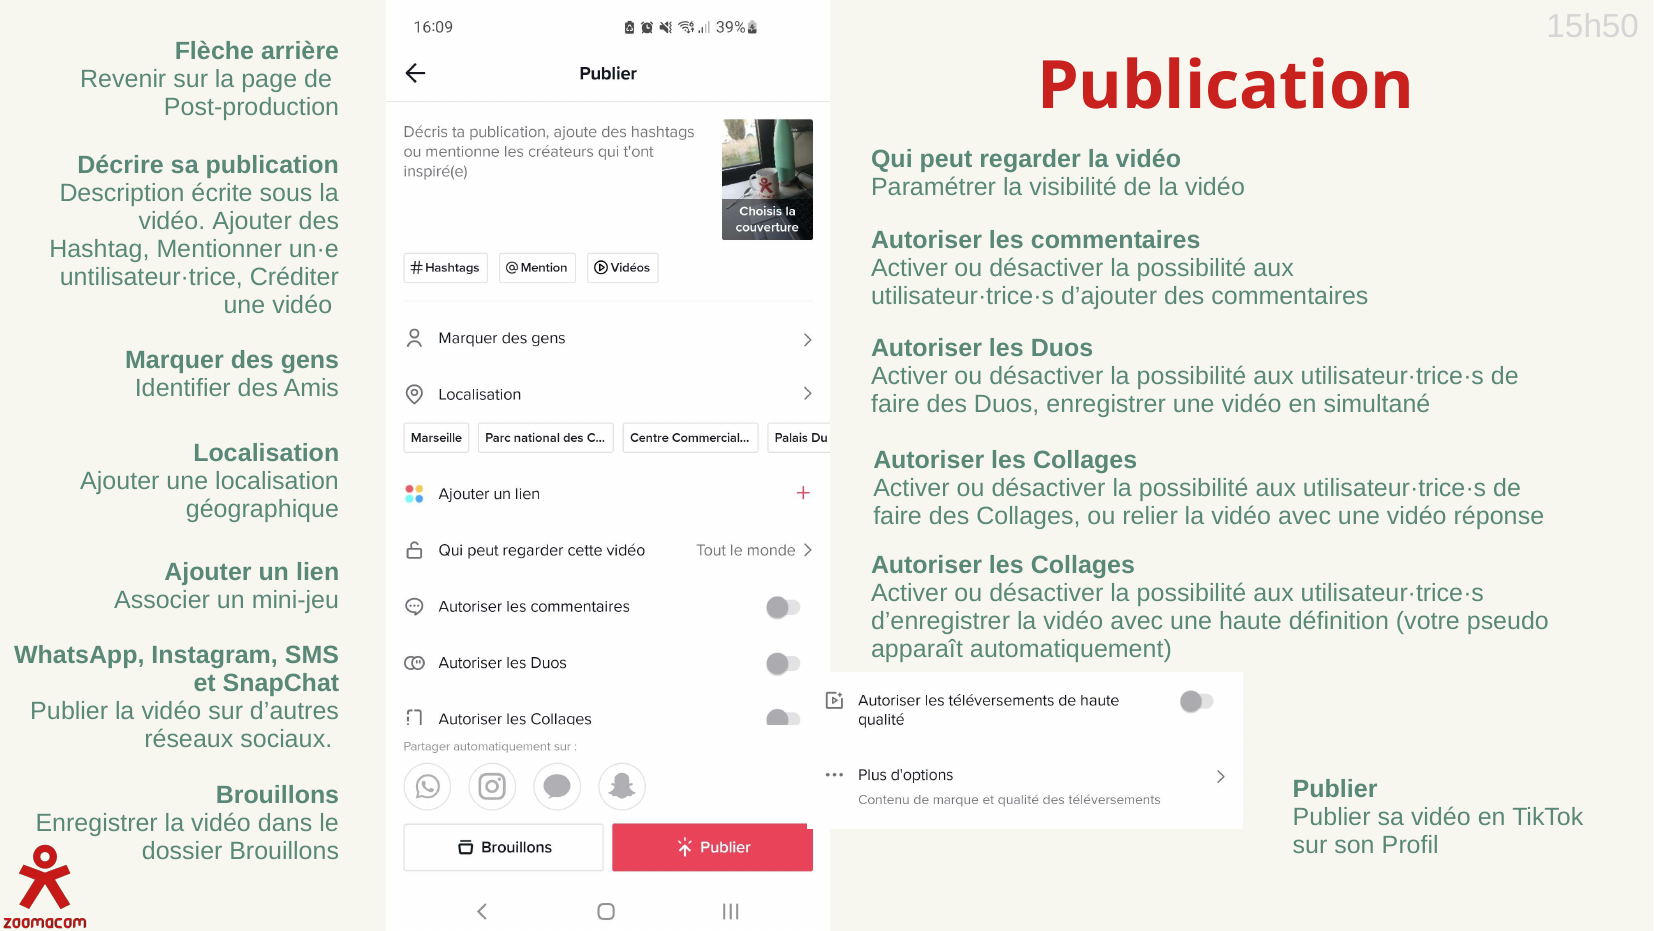

15h50
Publication
Flèche arrière
Revenir sur la page de
Post-production
Qui peut regarder la vidéo
Paramétrer la visibilité de la vidéo
Décrire sa publication
Description écrite sous la vidéo. Ajouter des Hashtag, Mentionner un·e untilisateur·trice, Créditer une vidéo
Autoriser les commentaires
Activer ou désactiver la possibilité aux utilisateur·trice·s d’ajouter des commentaires
Autoriser les Duos
Activer ou désactiver la possibilité aux utilisateur·trice·s de faire des Duos, enregistrer une vidéo en simultané
Marquer des gens
Identifier des Amis
Localisation
Ajouter une localisation géographique
Autoriser les Collages
Activer ou désactiver la possibilité aux utilisateur·trice·s de faire des Collages, ou relier la vidéo avec une vidéo réponse
Autoriser les Collages
Activer ou désactiver la possibilité aux utilisateur·trice·s d’enregistrer la vidéo avec une haute définition (votre pseudo apparaît automatiquement)
Ajouter un lien
Associer un mini-jeu
WhatsApp, Instagram, SMS et SnapChat
Publier la vidéo sur d’autres réseaux sociaux.
Publier
Publier sa vidéo en TikTok sur son Profil
Brouillons
Enregistrer la vidéo dans le dossier Brouillons